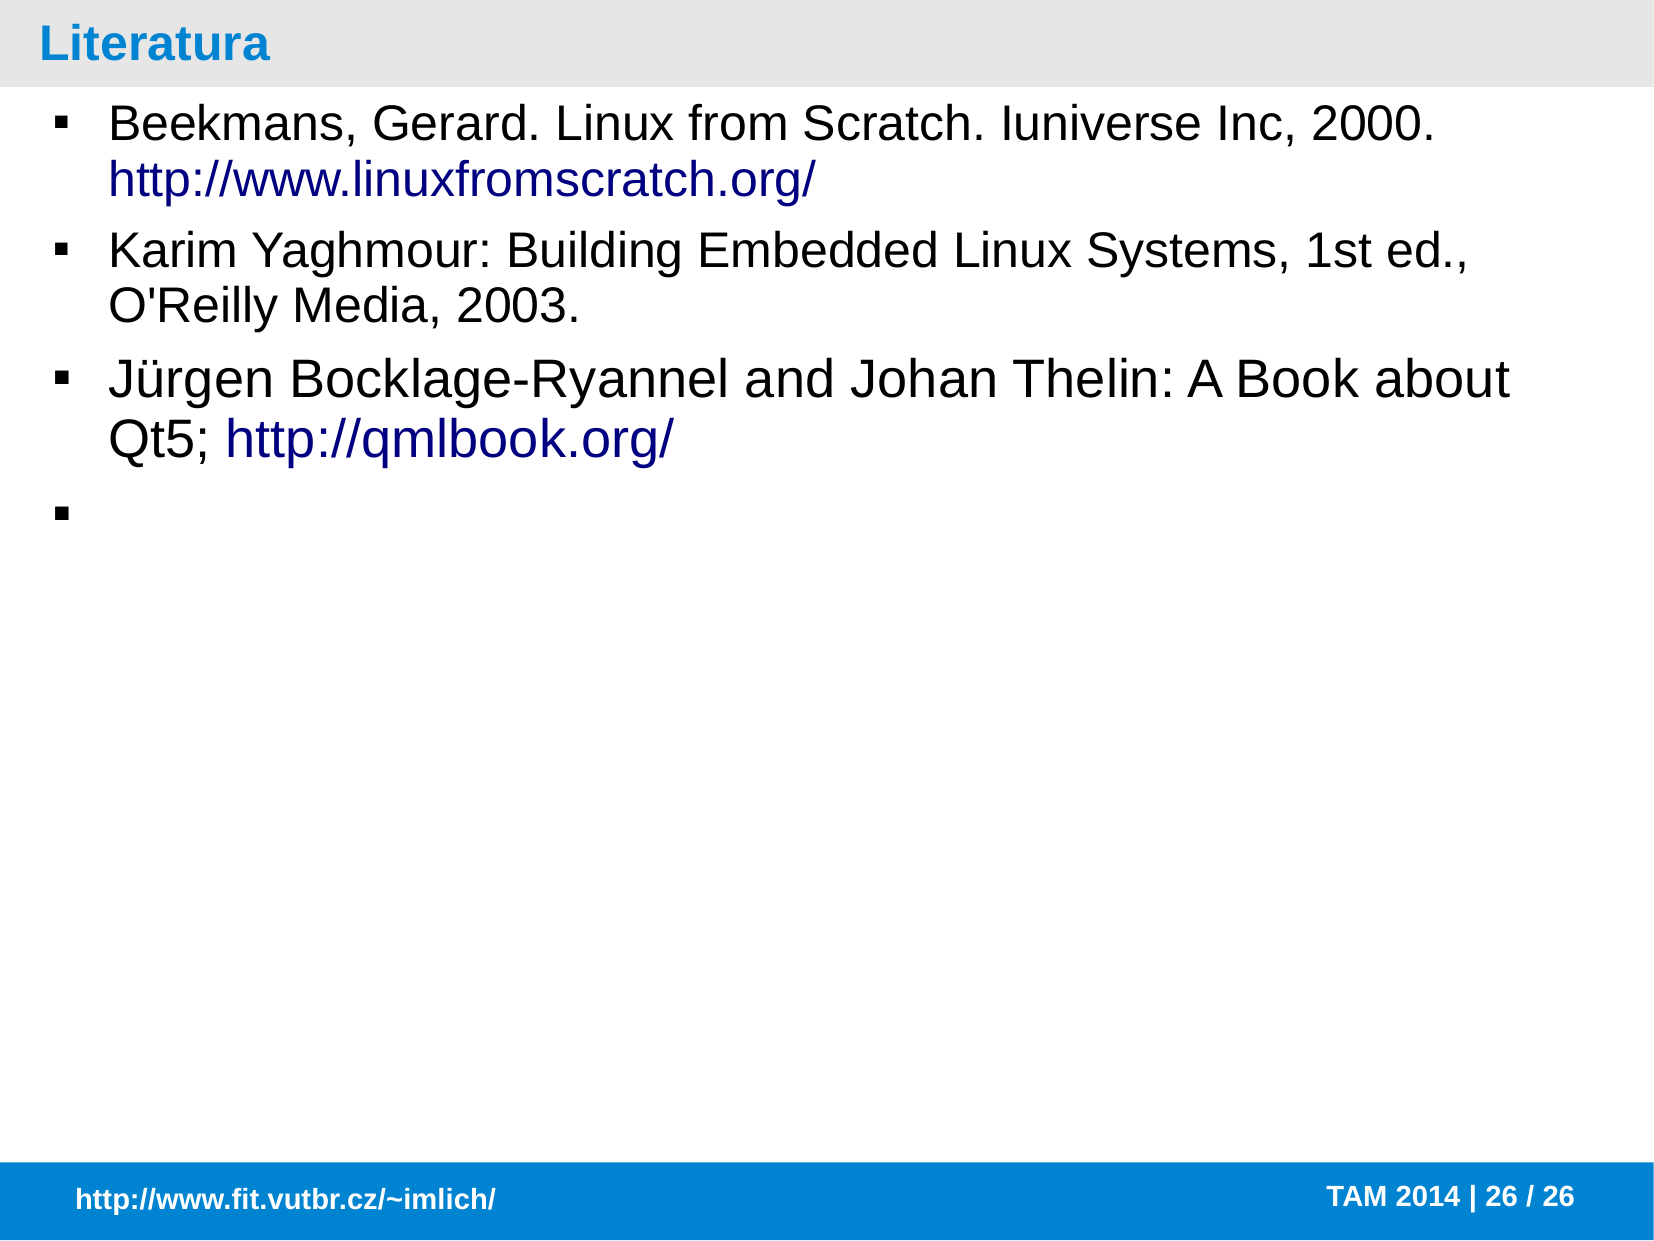

# Literatura
Beekmans, Gerard. Linux from Scratch. Iuniverse Inc, 2000.http://www.linuxfromscratch.org/
Karim Yaghmour: Building Embedded Linux Systems, 1st ed., O'Reilly Media, 2003.
Jürgen Bocklage-Ryannel and Johan Thelin: A Book about Qt5; http://qmlbook.org/